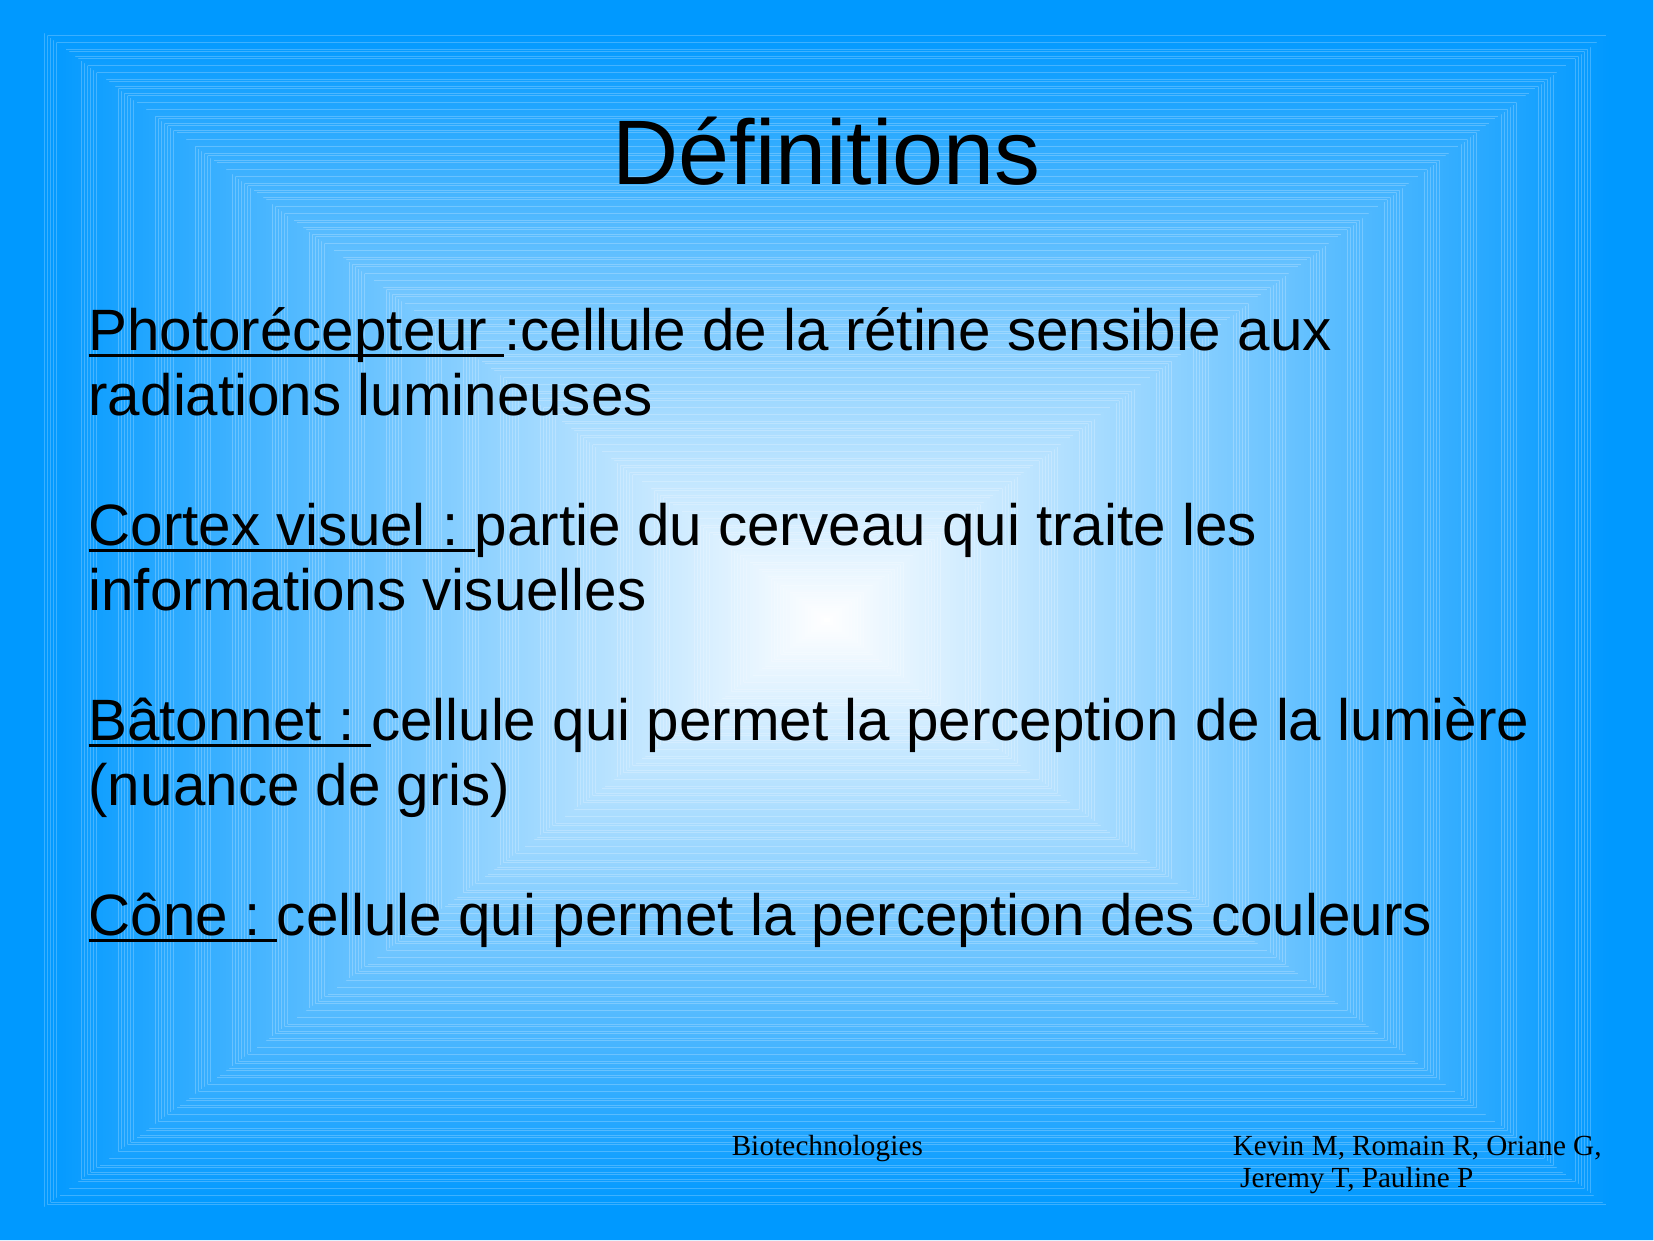

# Définitions
Photorécepteur :cellule de la rétine sensible aux radiations lumineuses
Cortex visuel : partie du cerveau qui traite les informations visuelles
Bâtonnet : cellule qui permet la perception de la lumière (nuance de gris)
Cône : cellule qui permet la perception des couleurs